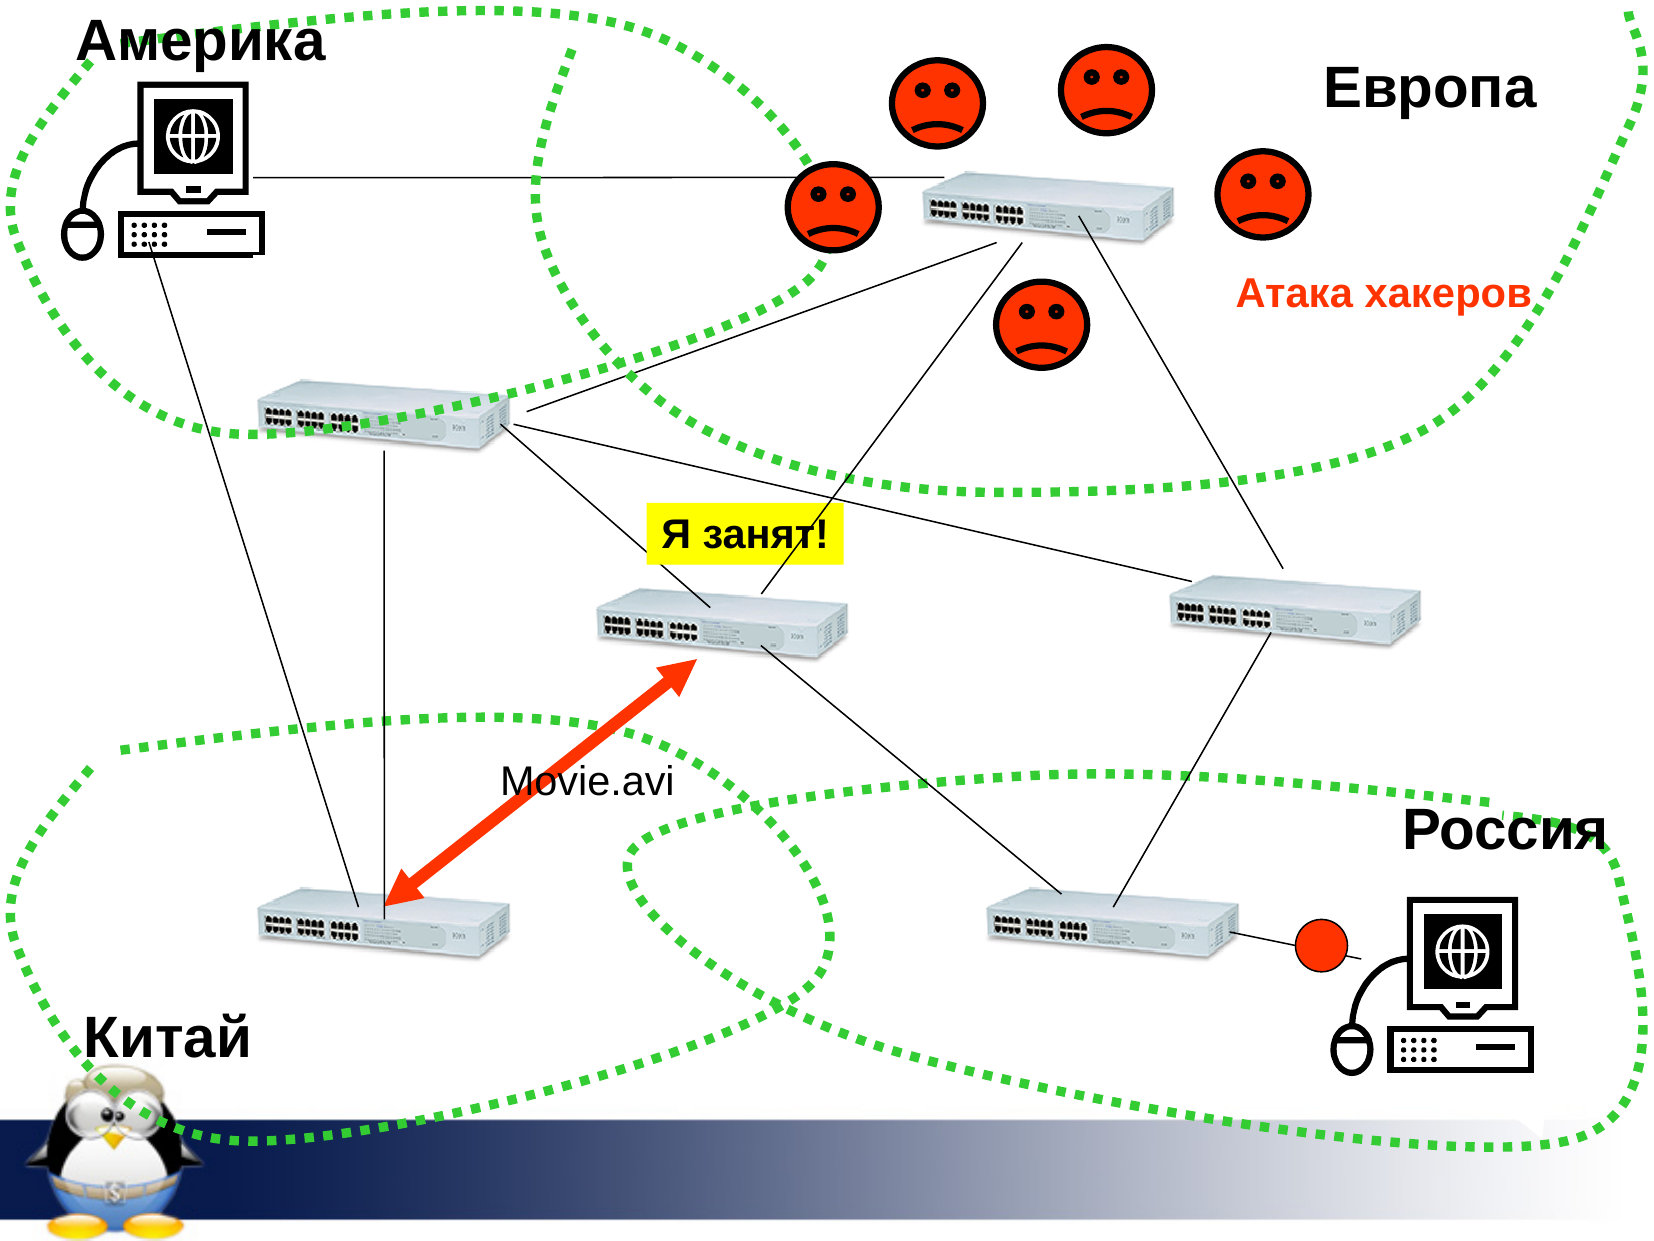

Америка
Европа
Атака хакеров
Я занят!
Movie.avi
Россия
Китай